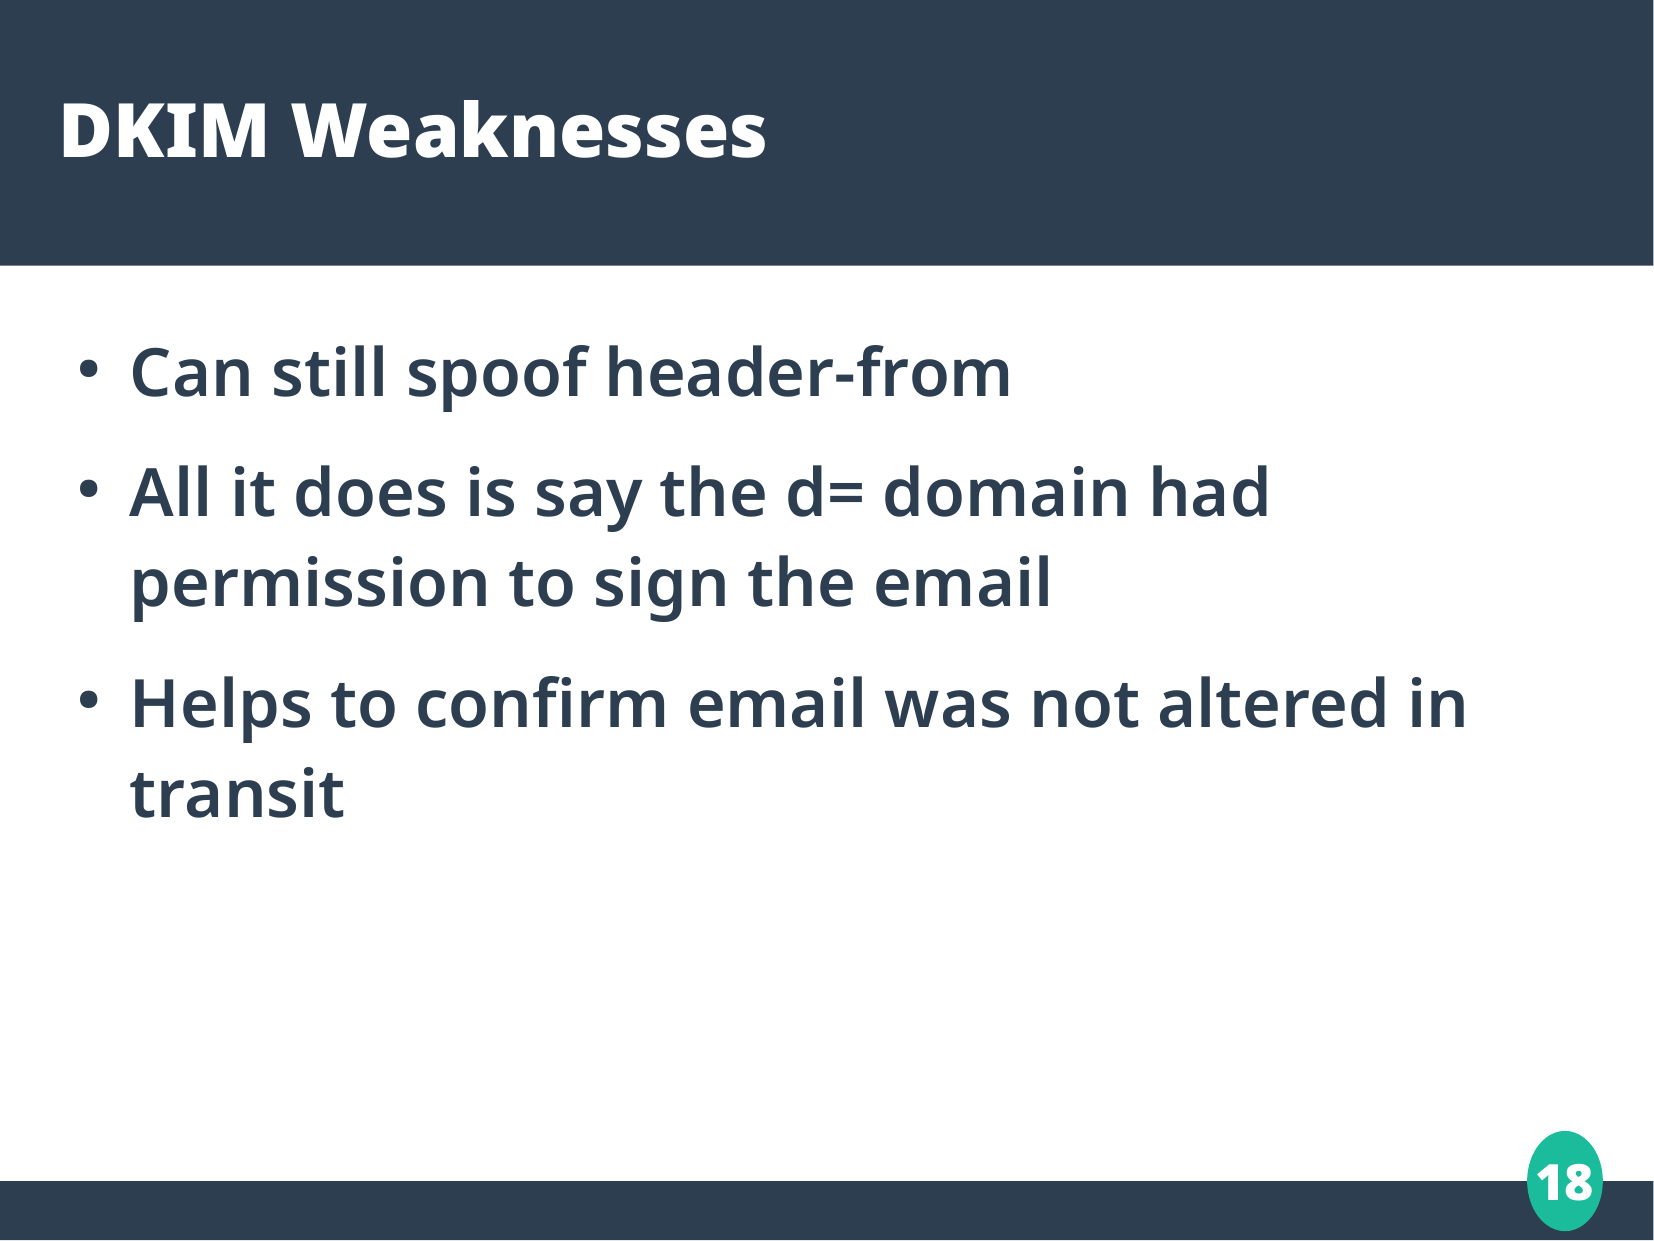

# DKIM Weaknesses
Can still spoof header-from
All it does is say the d= domain had permission to sign the email
Helps to confirm email was not altered in transit